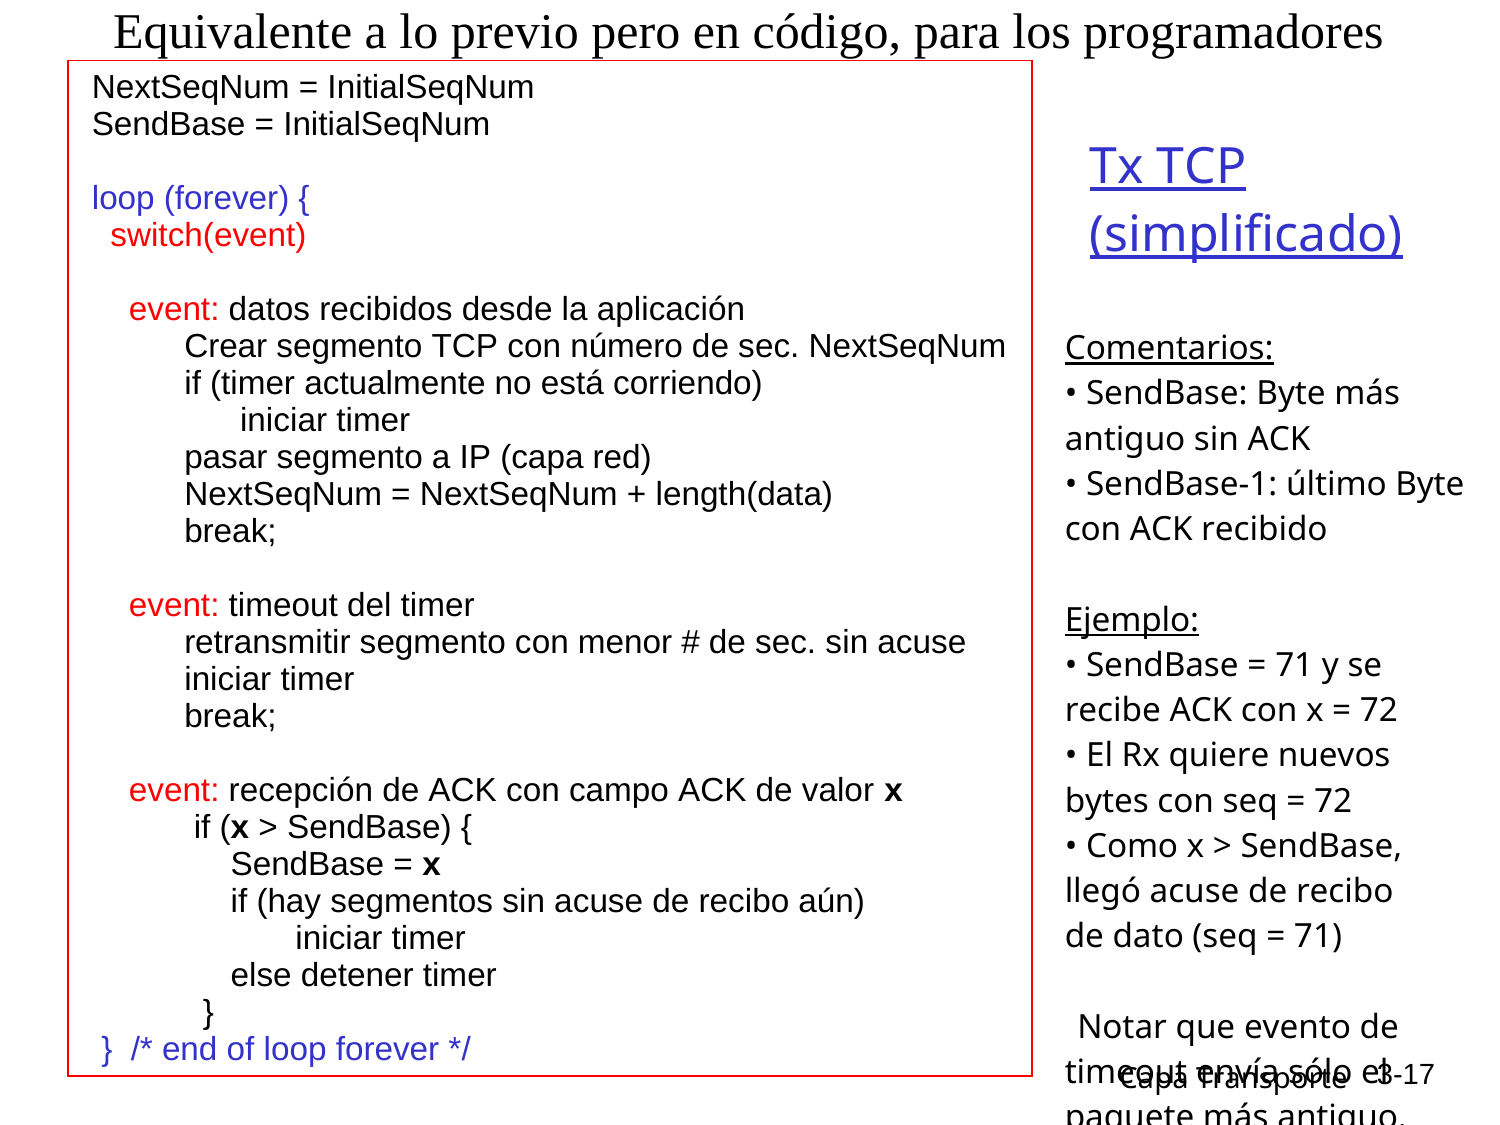

Equivalente a lo previo pero en código, para los programadores
 NextSeqNum = InitialSeqNum
 SendBase = InitialSeqNum
 loop (forever) {
 switch(event)
 event: datos recibidos desde la aplicación
 Crear segmento TCP con número de sec. NextSeqNum
 if (timer actualmente no está corriendo)
 iniciar timer
 pasar segmento a IP (capa red)
 NextSeqNum = NextSeqNum + length(data)
 break;
 event: timeout del timer
 retransmitir segmento con menor # de sec. sin acuse
 iniciar timer
 break;
 event: recepción de ACK con campo ACK de valor x
 if (x > SendBase) {
 SendBase = x
 if (hay segmentos sin acuse de recibo aún)
 iniciar timer
 else detener timer
 }
 } /* end of loop forever */
# Tx TCP (simplificado)
Comentarios:
 SendBase: Byte más antiguo sin ACK
 SendBase-1: último Byte con ACK recibido
Ejemplo:
 SendBase = 71 y se recibe ACK con x = 72
 El Rx quiere nuevos
bytes con seq = 72
 Como x > SendBase, llegó acuse de recibo
de dato (seq = 71)
Notar que evento de timeout envía sólo el paquete más antiguo.
17